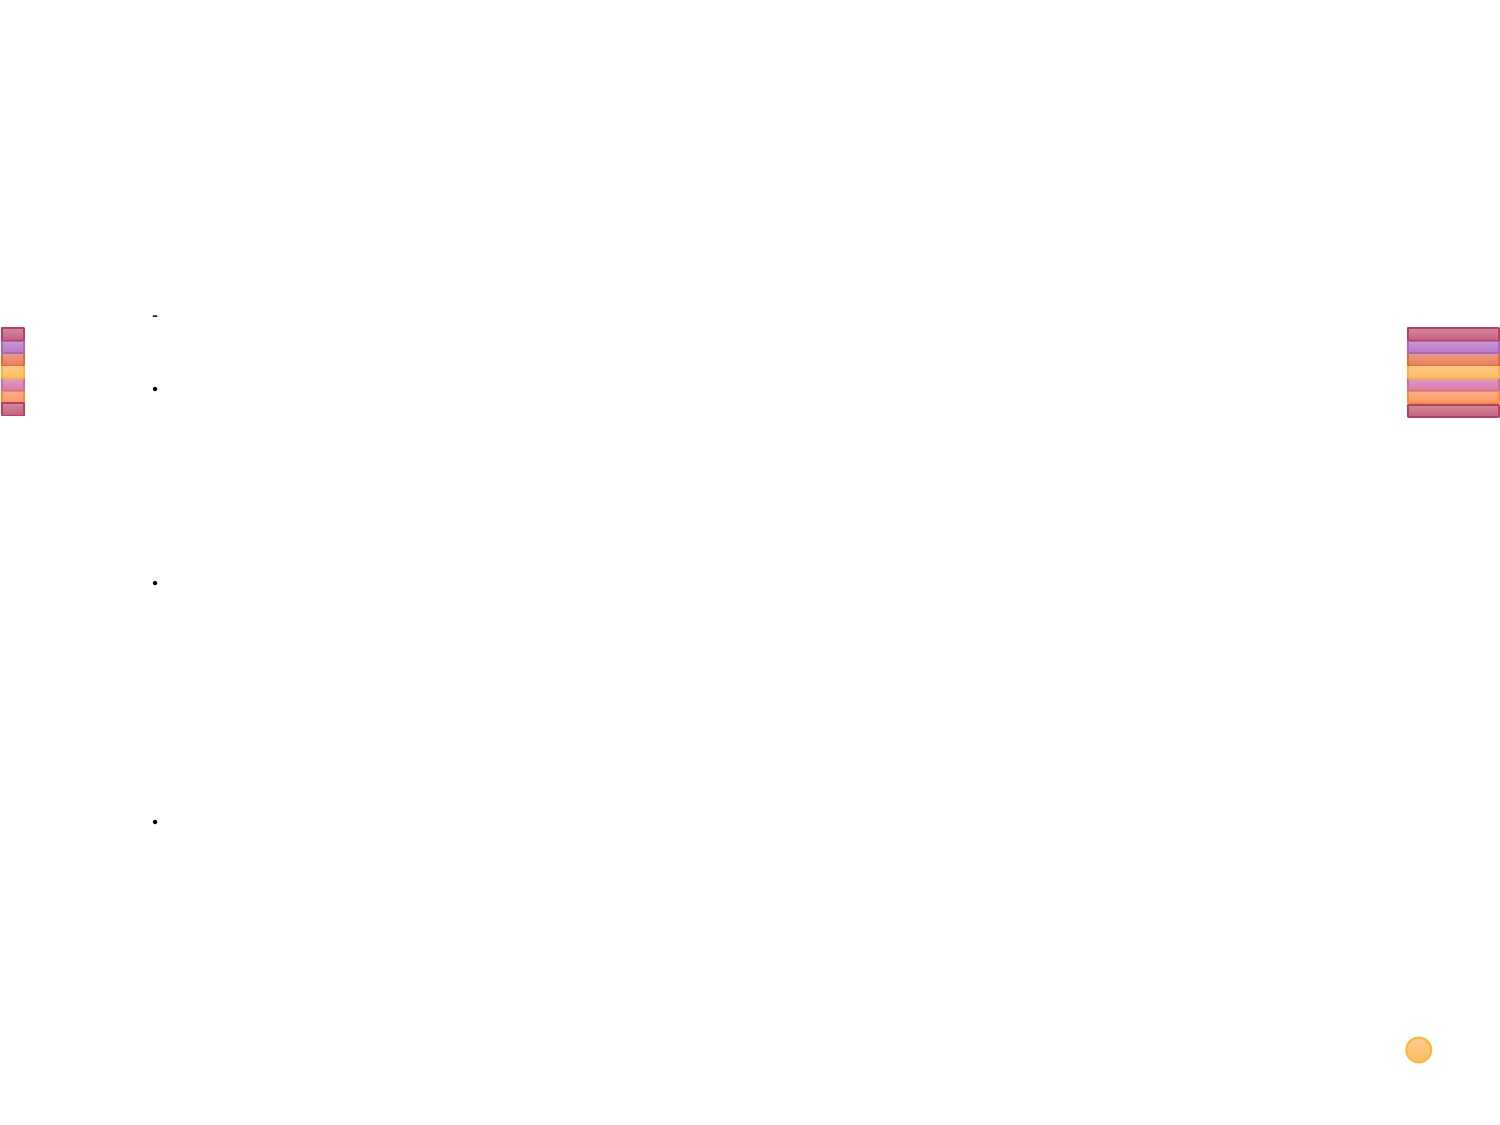

V.- FLEXIBILIDAD ESPACIAL
(VII)
# VI.2.- Movilidad geográfica colectiva.
1) Apertura de período de consultas con RRTT no superior a 15 días,
2) Comunicación a la Autoridad laboral de la apertura y de las posturas de las partes tras la conclusión del período de consultas
El período de consultas puede concluir con o sin acuerdo